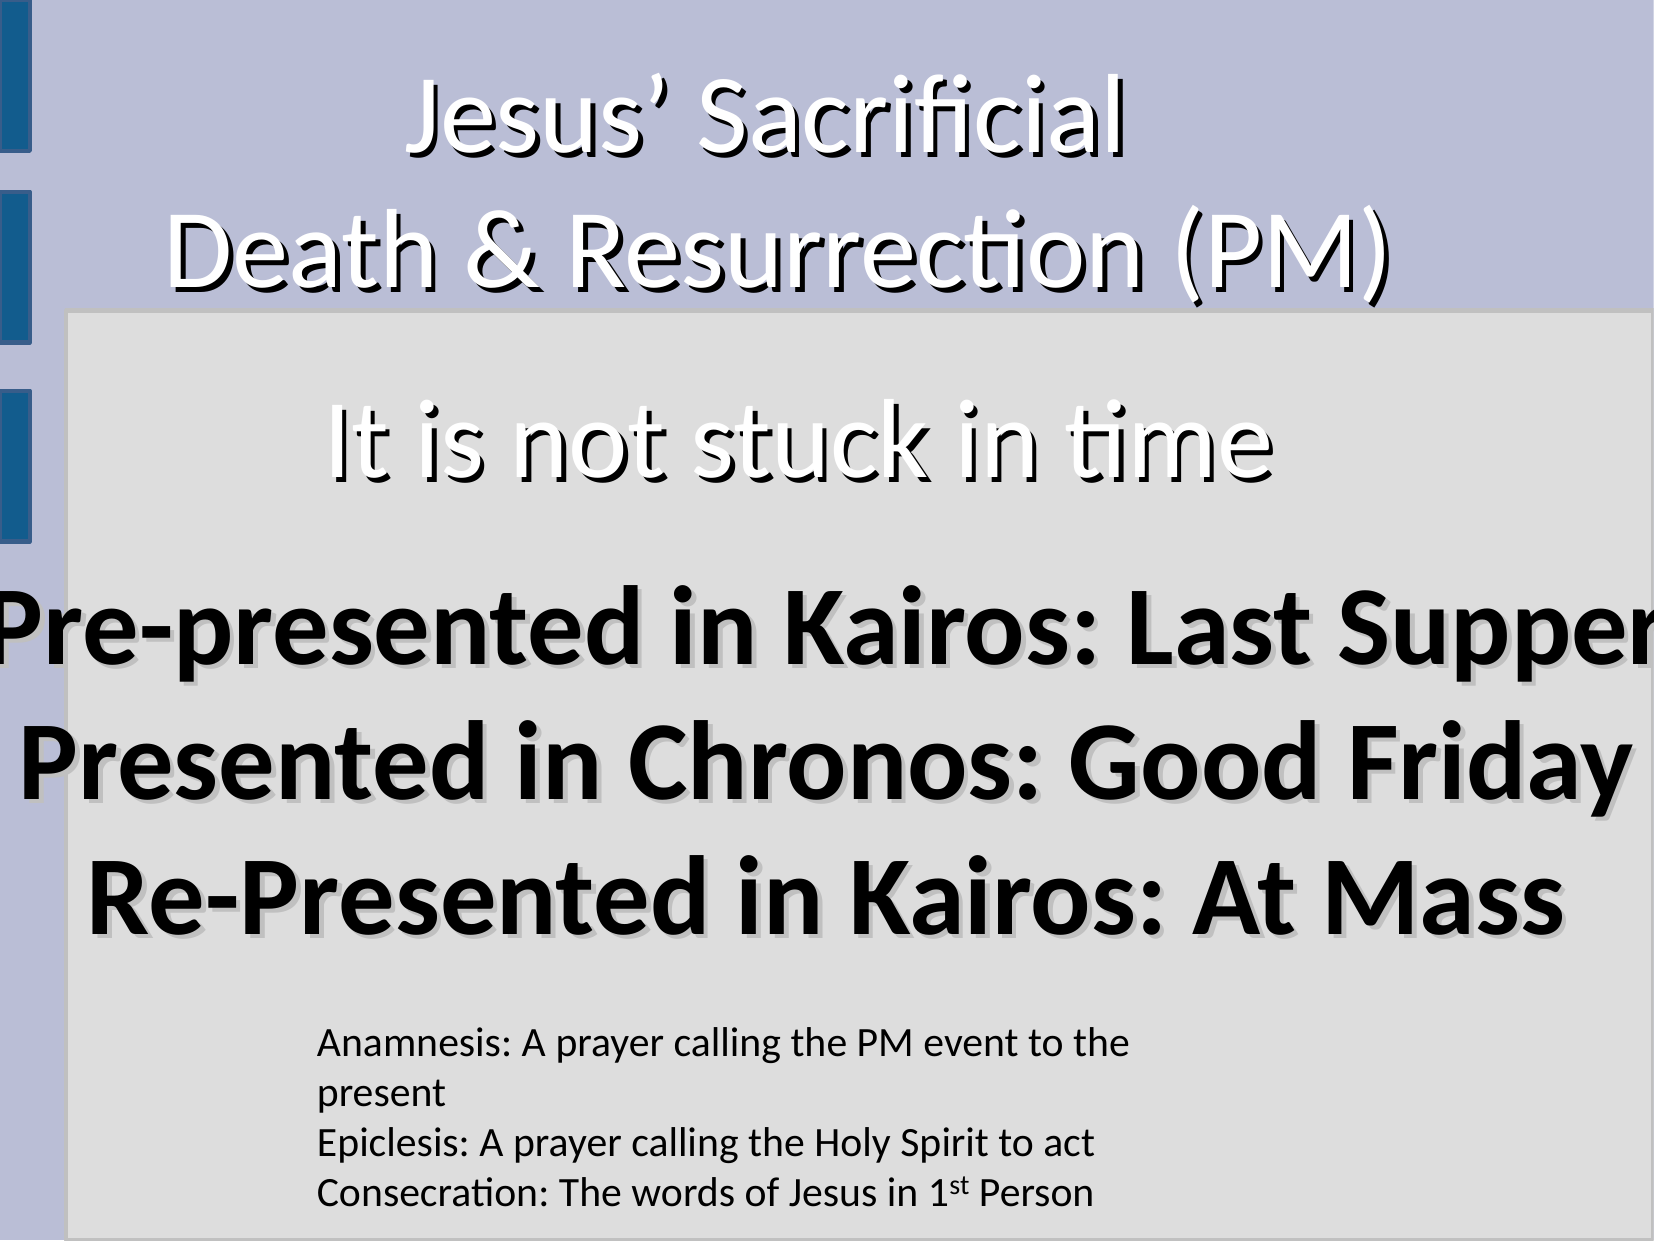

Jesus’ Sacrificial
Death & Resurrection (PM)
It is not stuck in time
Pre-presented in Kairos: Last Supper
Presented in Chronos: Good Friday
Re-Presented in Kairos: At Mass
Anamnesis: A prayer calling the PM event to the present
Epiclesis: A prayer calling the Holy Spirit to act Consecration: The words of Jesus in 1st Person